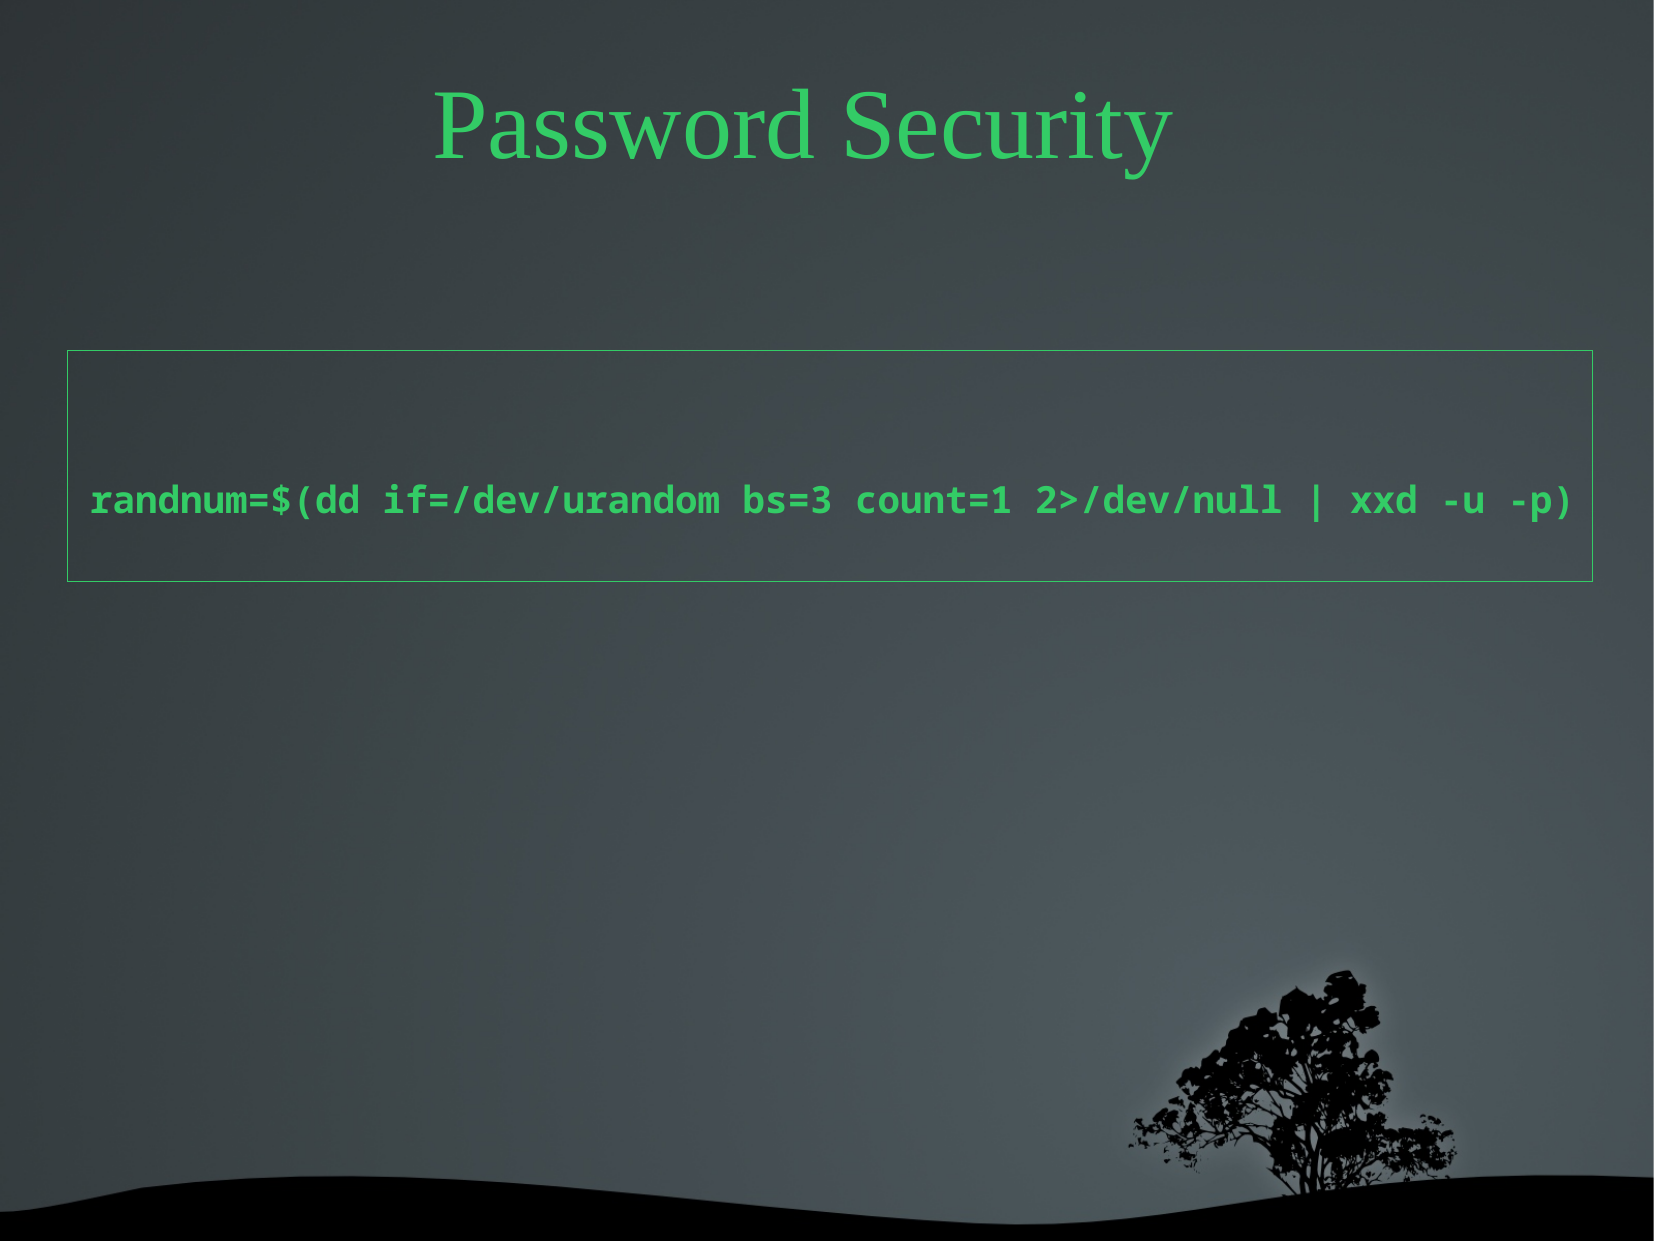

Password Security
randnum=$(dd if=/dev/urandom bs=3 count=1 2>/dev/null | xxd -u -p)